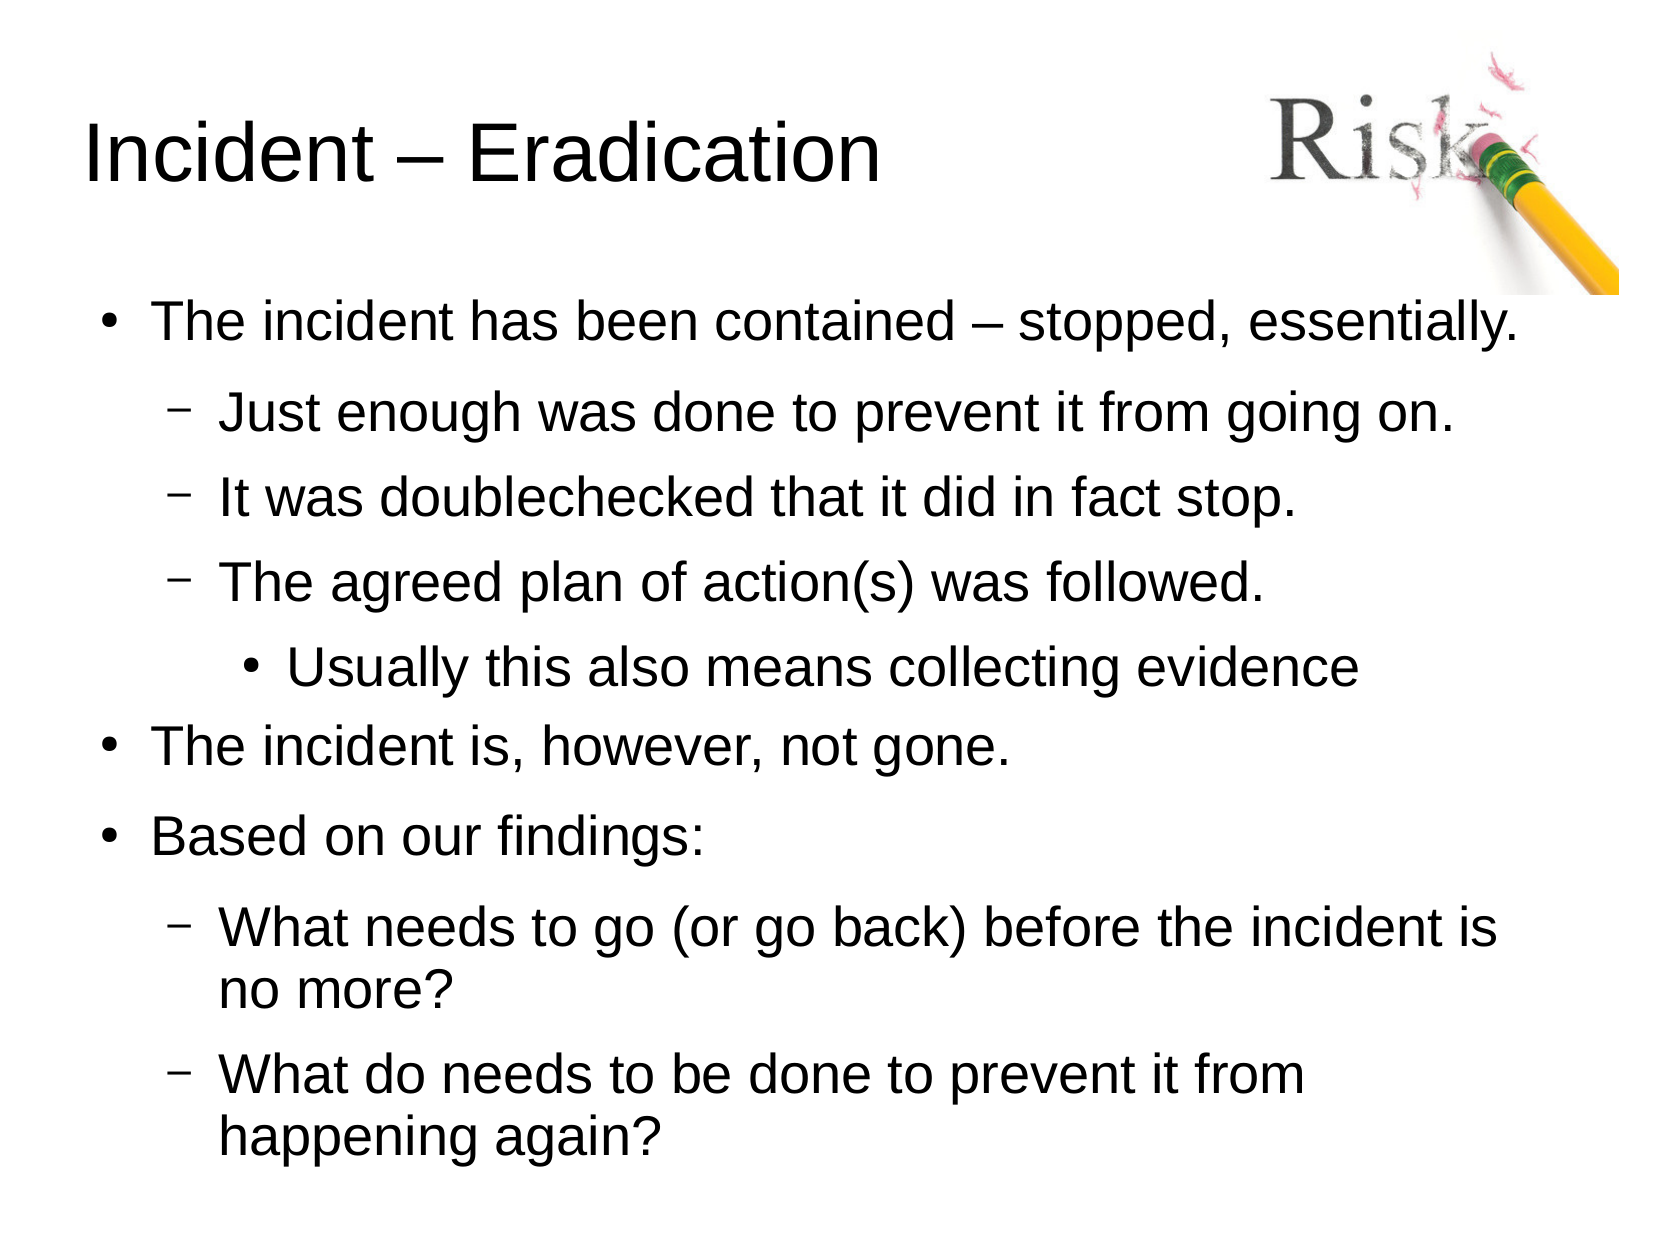

# Incident – Eradication
The incident has been contained – stopped, essentially.
Just enough was done to prevent it from going on.
It was doublechecked that it did in fact stop.
The agreed plan of action(s) was followed.
Usually this also means collecting evidence
The incident is, however, not gone.
Based on our findings:
What needs to go (or go back) before the incident is no more?
What do needs to be done to prevent it from happening again?